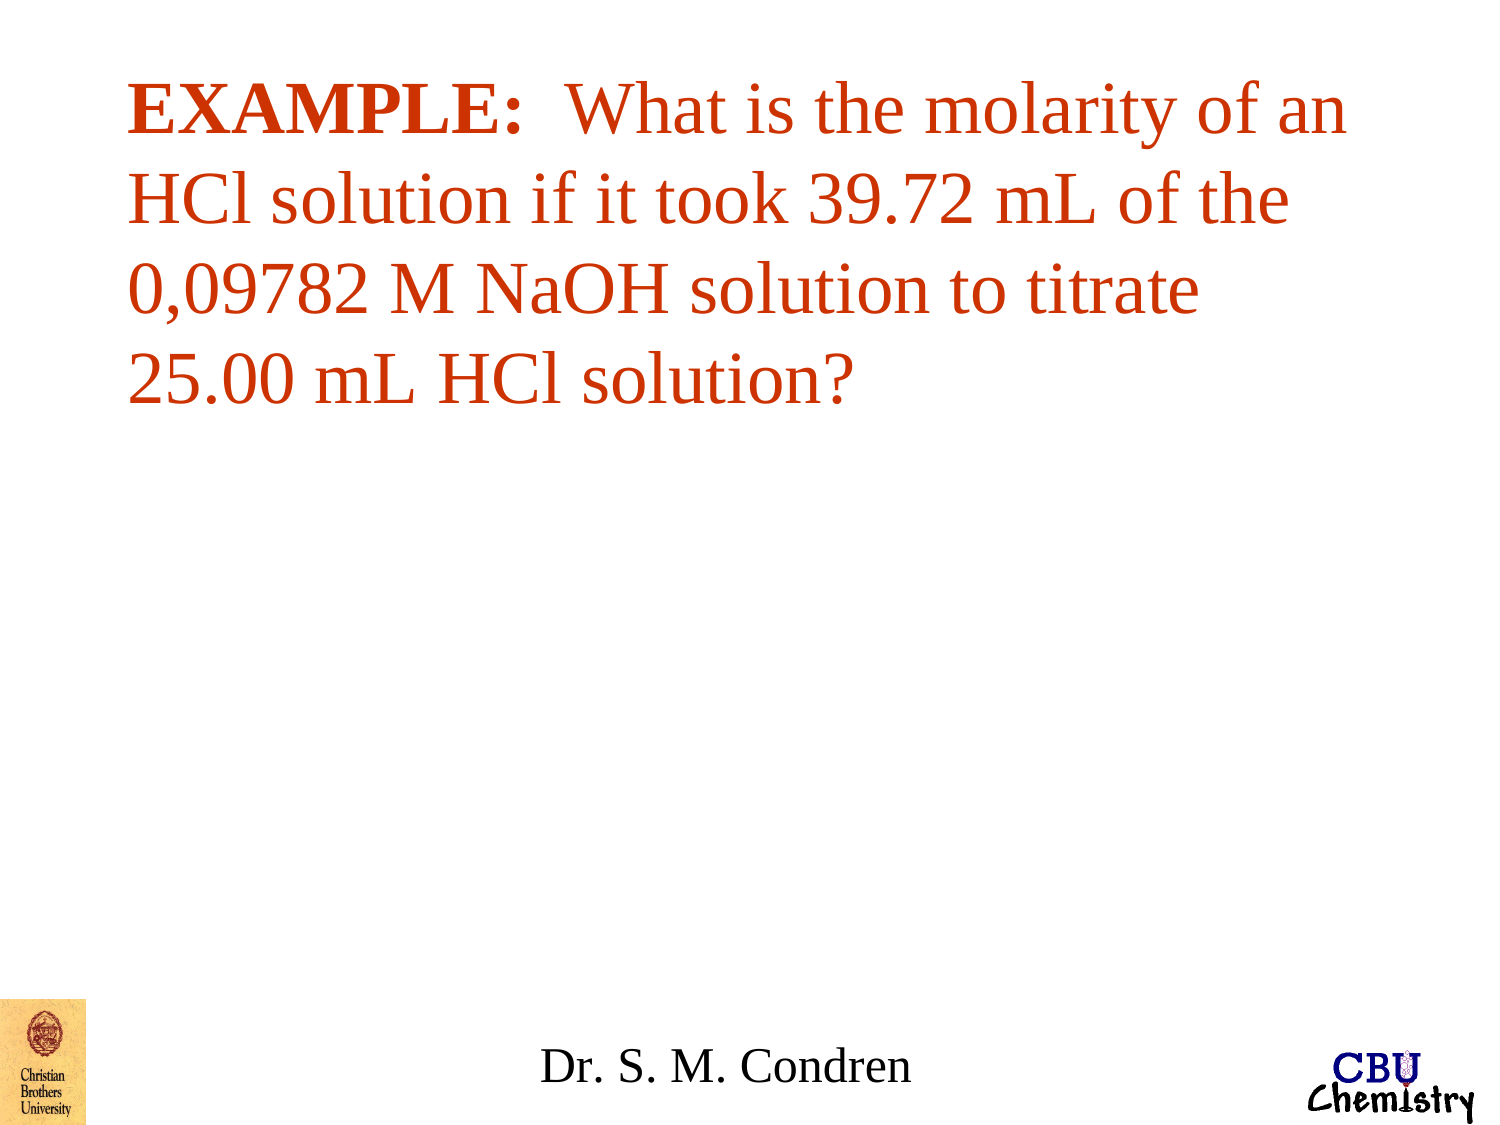

# EXAMPLE: What is the molarity of an HCl solution if it took 39.72 mL of the 0,09782 M NaOH solution to titrate 25.00 mL HCl solution?